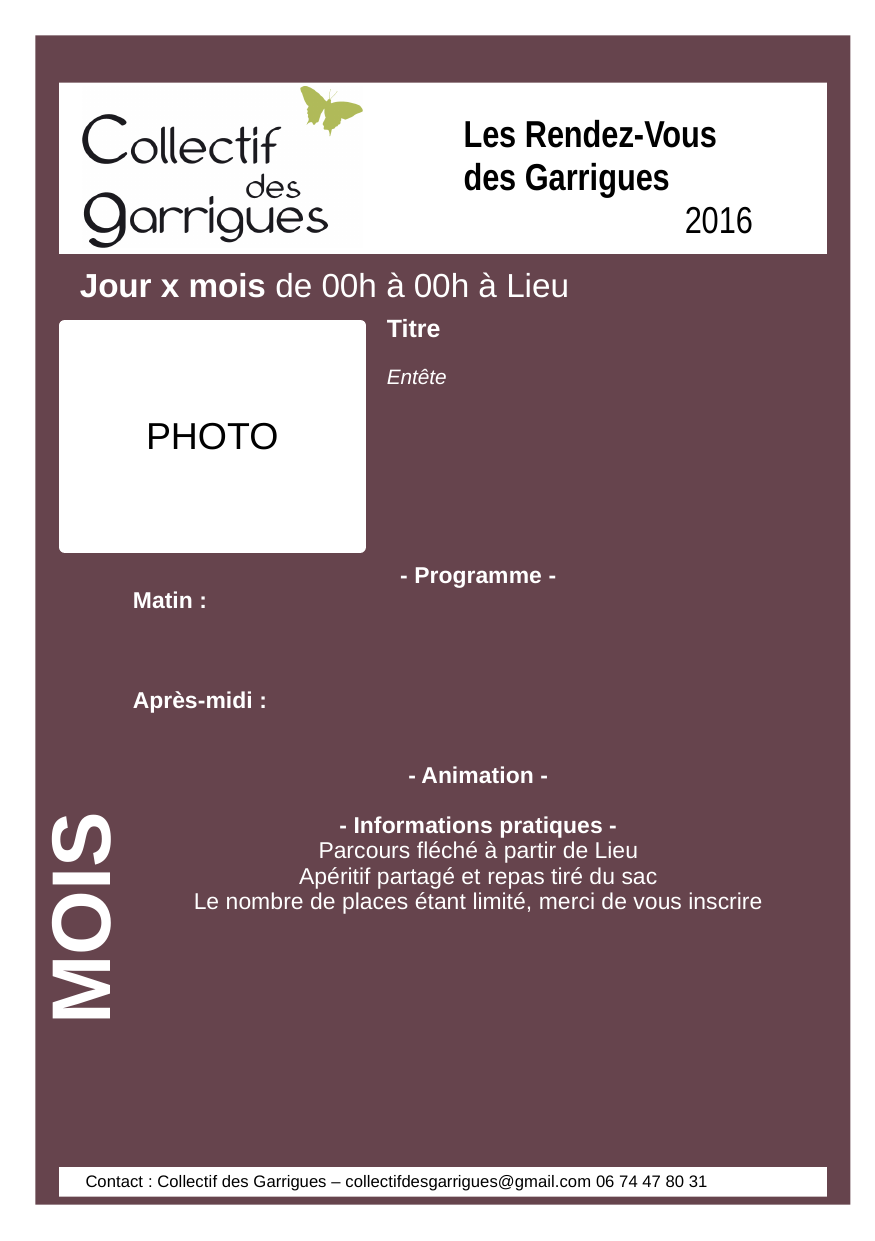

Les Rendez-Vous des Garrigues
2016
Jour x mois de 00h à 00h à Lieu
Titre
Entête
PHOTO
- Programme -
Matin :
Après-midi :
- Animation -
- Informations pratiques -
Parcours fléché à partir de Lieu
Apéritif partagé et repas tiré du sac
Le nombre de places étant limité, merci de vous inscrire
MOIS
Contact : Collectif des Garrigues – collectifdesgarrigues@gmail.com 06 74 47 80 31